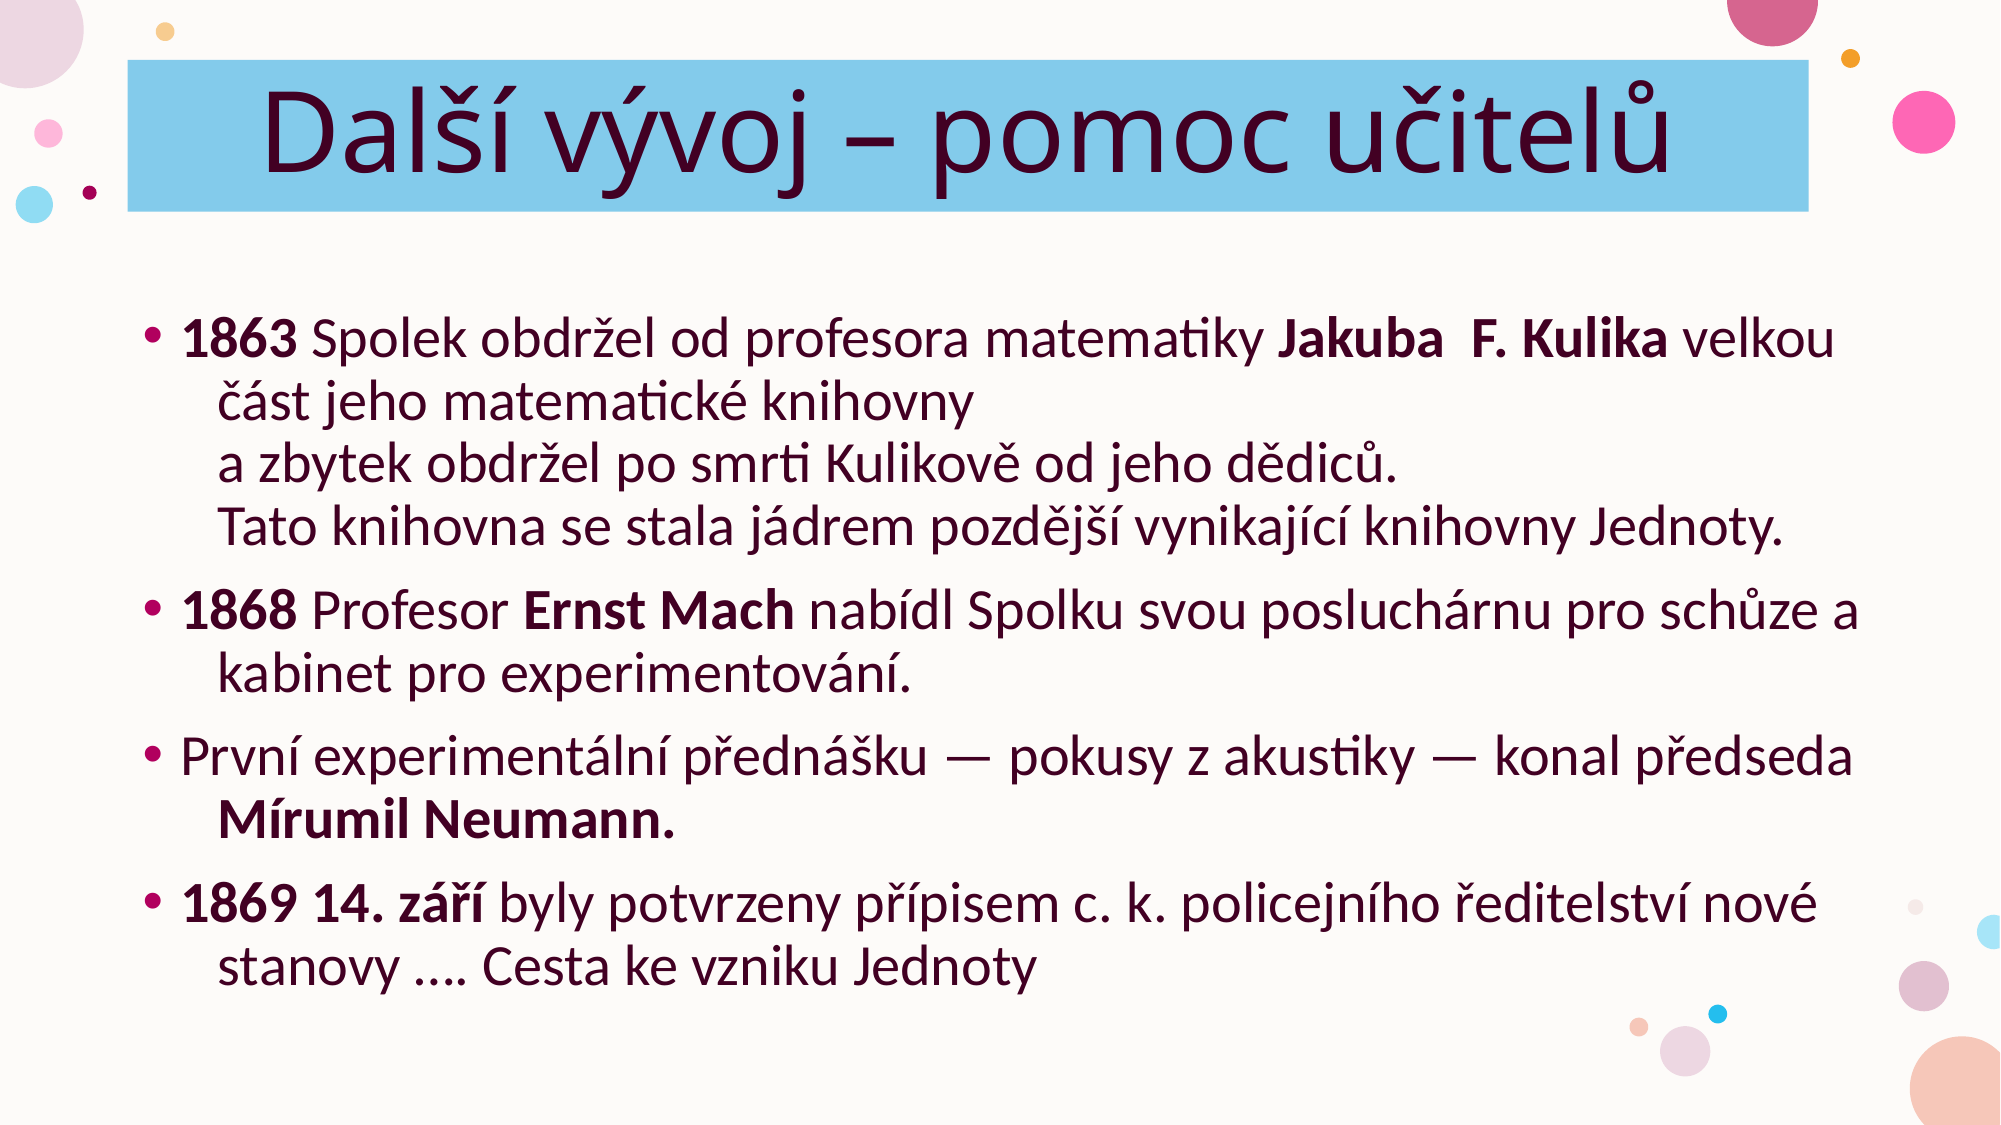

# Další vývoj – pomoc učitelů
1863 Spolek obdržel od profesora matematiky Jakuba F. Kulika velkou část jeho matematické knihovny
a zbytek obdržel po smrti Kulikově od jeho dědiců.
Tato knihovna se stala jádrem pozdější vynikající knihovny Jednoty.
1868 Profesor Ernst Mach nabídl Spolku svou posluchárnu pro schůze a kabinet pro experimentování.
První experimentální přednášku — pokusy z akustiky — konal předseda Mírumil Neumann.
1869 14. září byly potvrzeny přípisem c. k. policejního ředitelství nové stanovy …. Cesta ke vzniku Jednoty